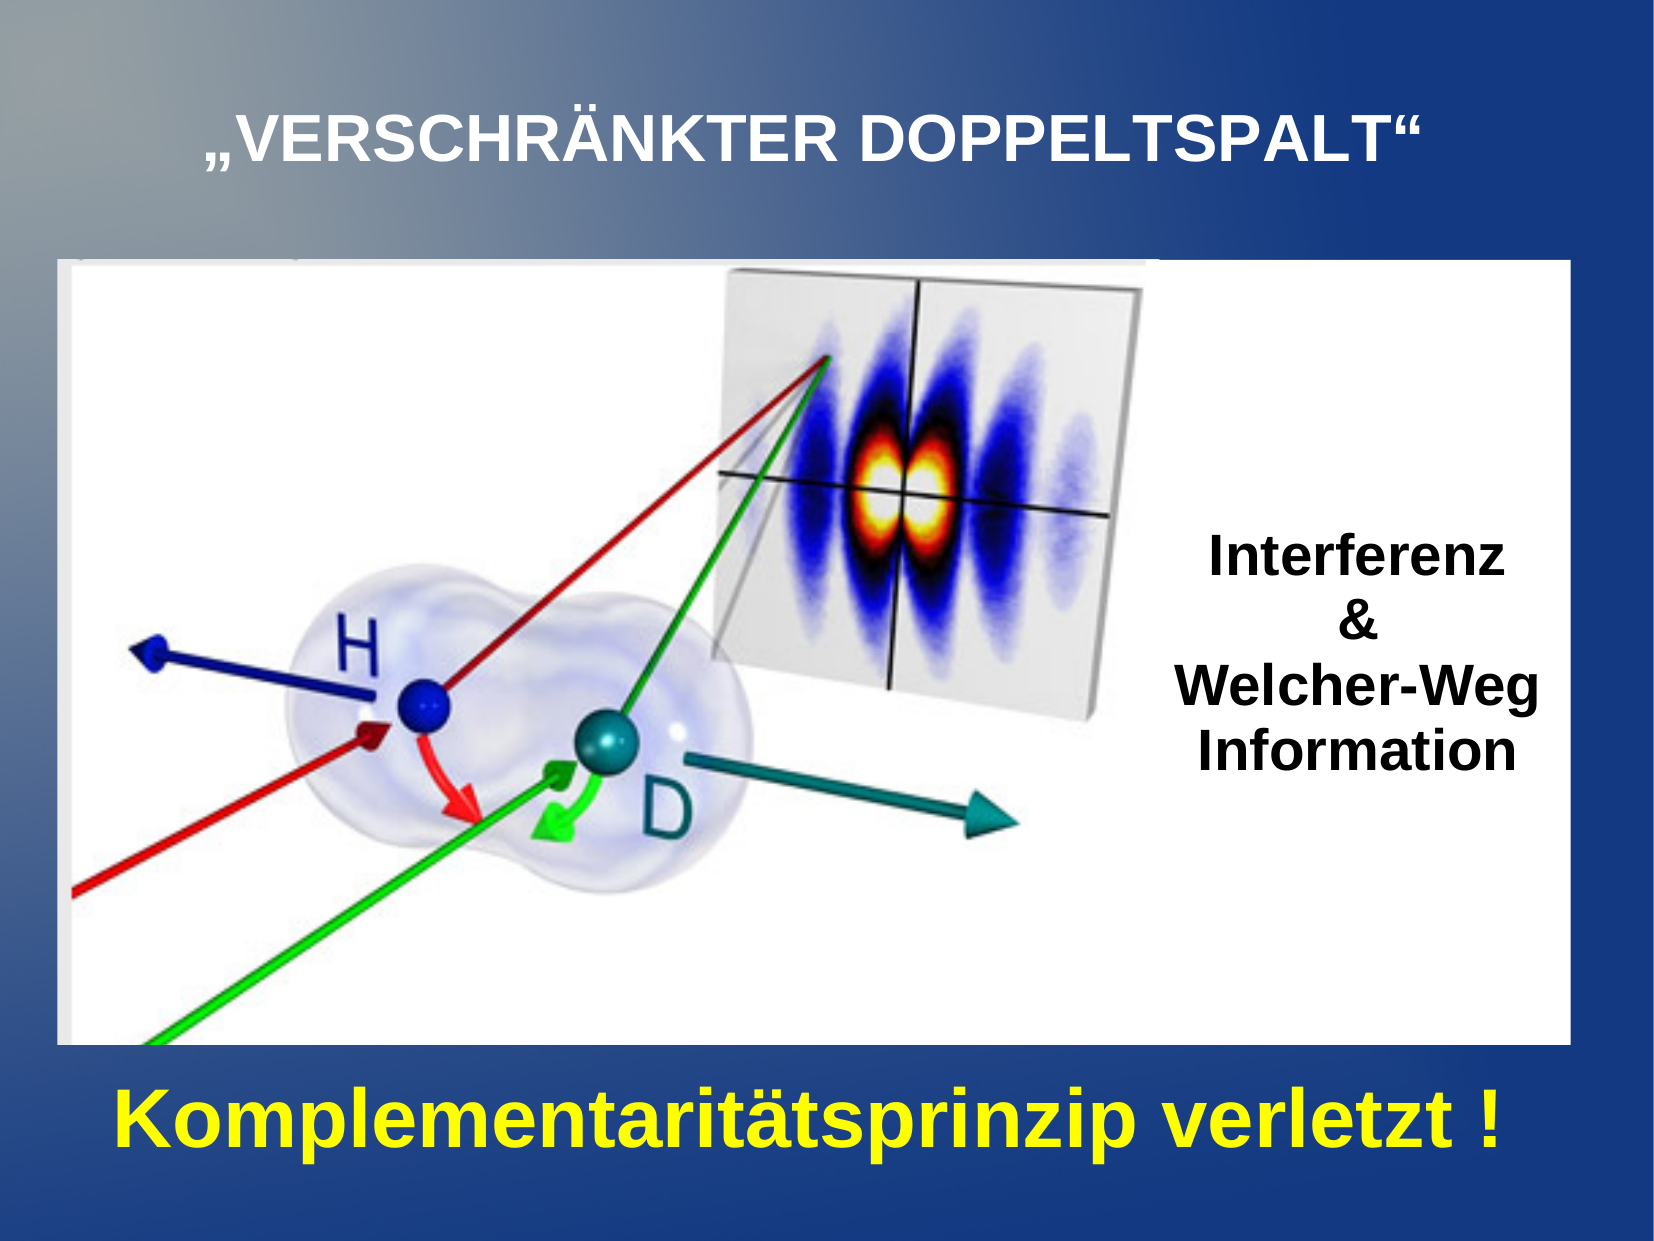

# „VERSCHRÄNKTER DOPPELTSPALT“
Interferenz
&
Welcher-Weg
Information
Komplementaritätsprinzip verletzt !